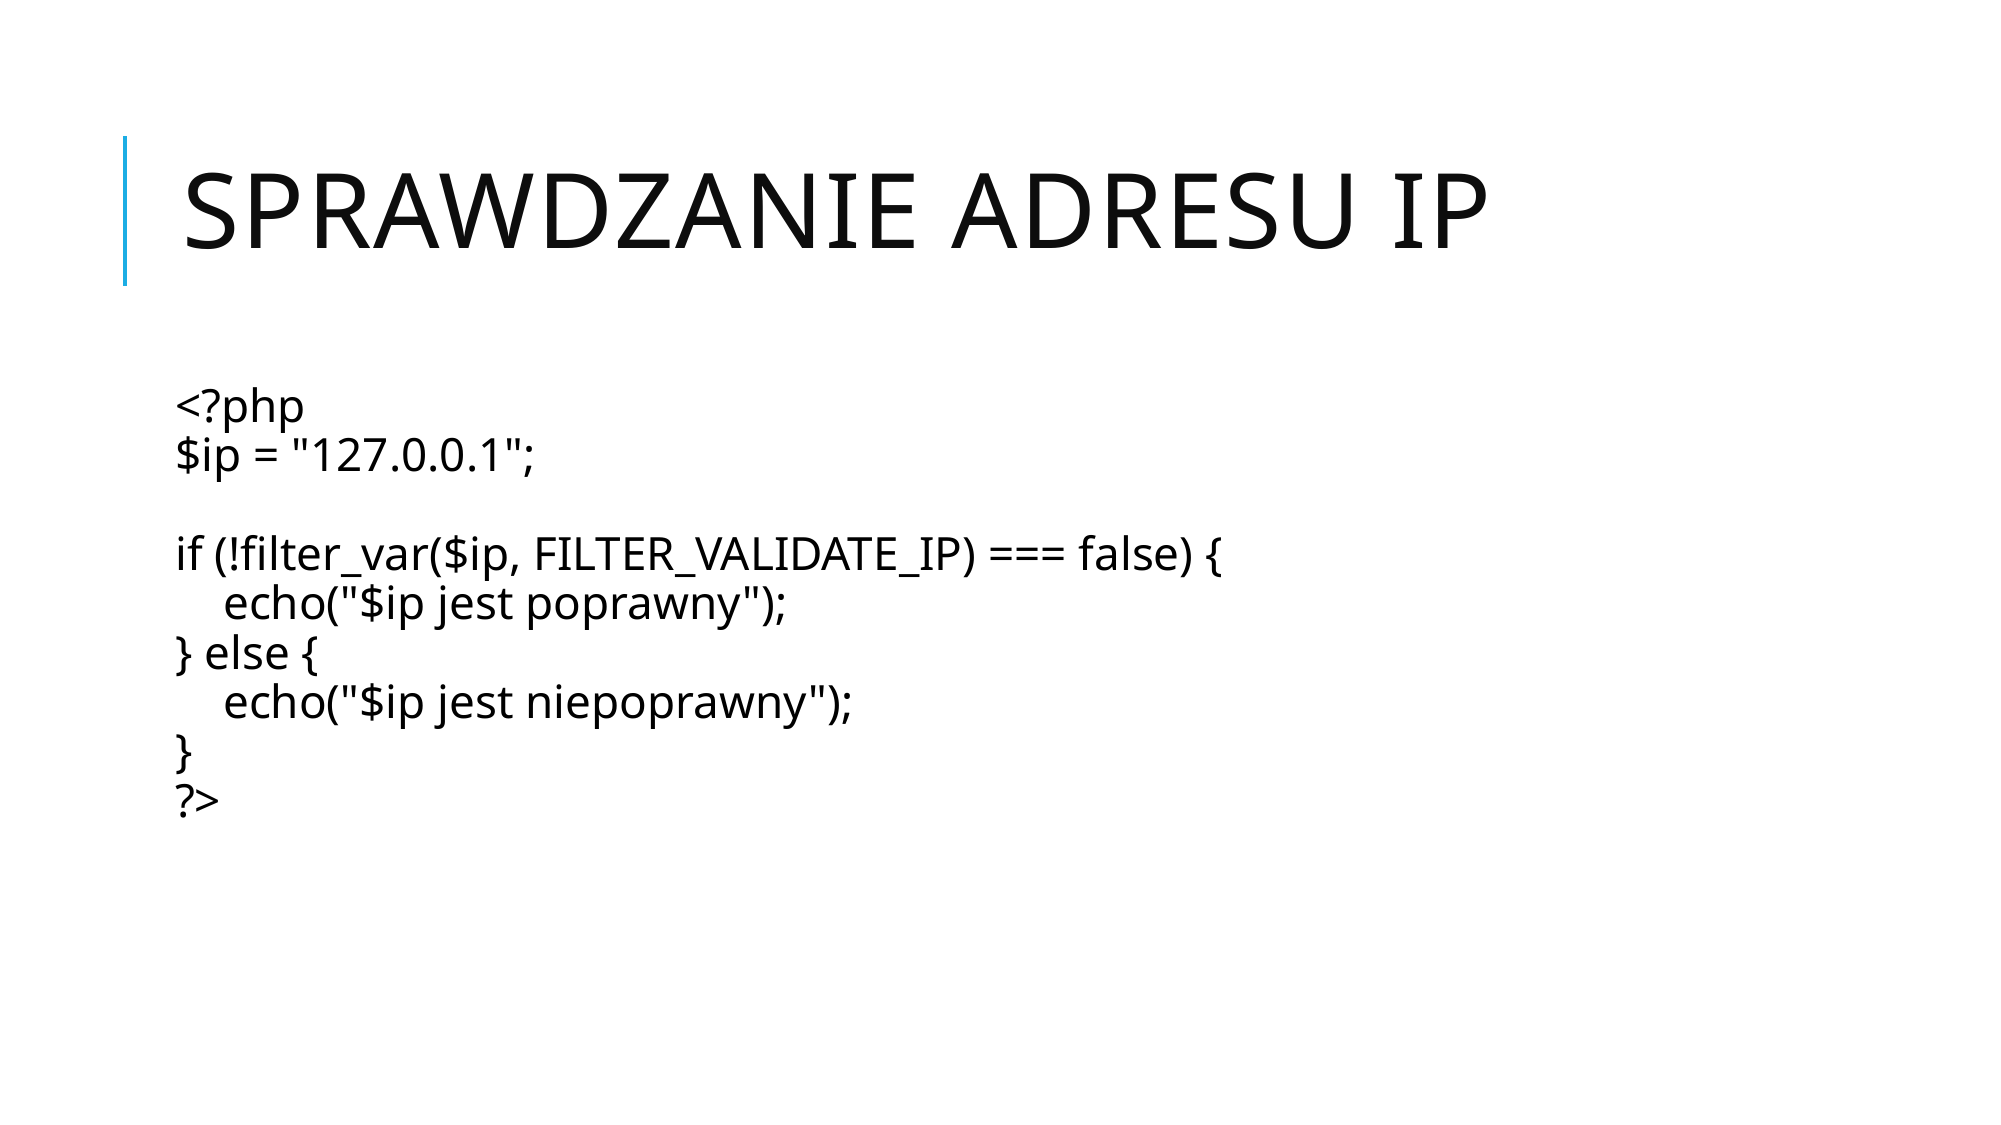

# Sprawdzanie adresu ip
<?php
$ip = "127.0.0.1";
if (!filter_var($ip, FILTER_VALIDATE_IP) === false) {
    echo("$ip jest poprawny");
} else {
    echo("$ip jest niepoprawny");
}
?>